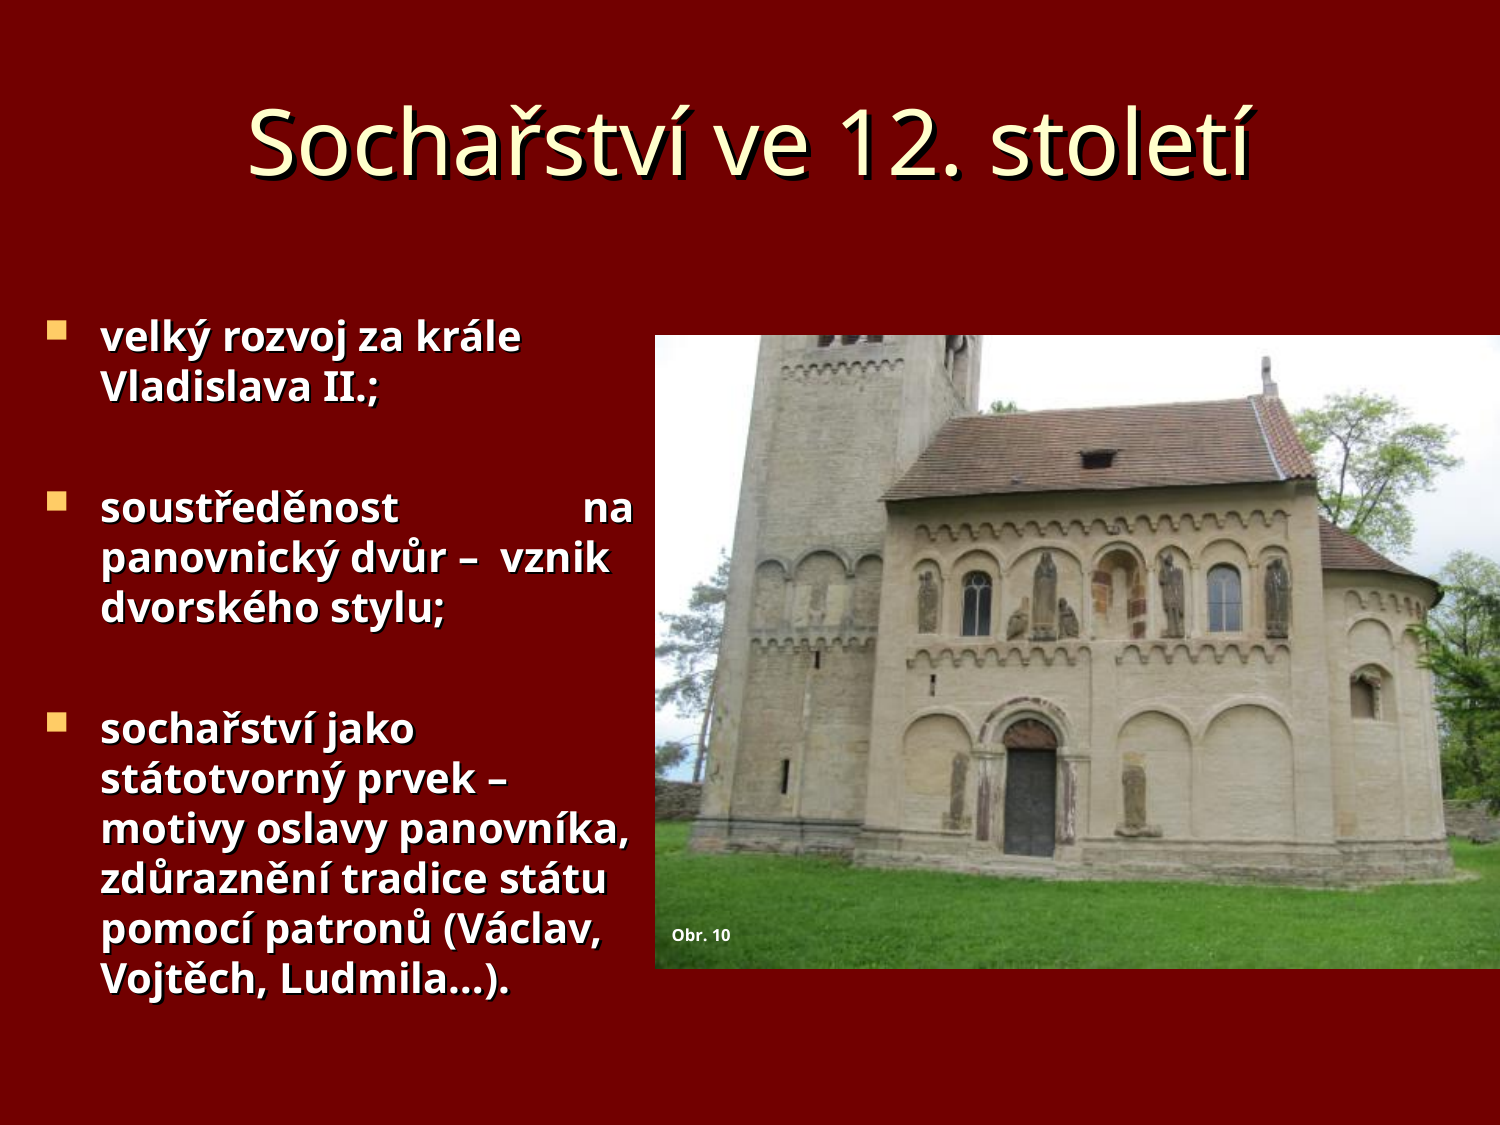

# Sochařství ve 12. století
velký rozvoj za krále Vladislava II.;
soustředěnost na panovnický dvůr – vznik dvorského stylu;
sochařství jako státotvorný prvek – motivy oslavy panovníka, zdůraznění tradice státu pomocí patronů (Václav, Vojtěch, Ludmila…).
Obr. 10